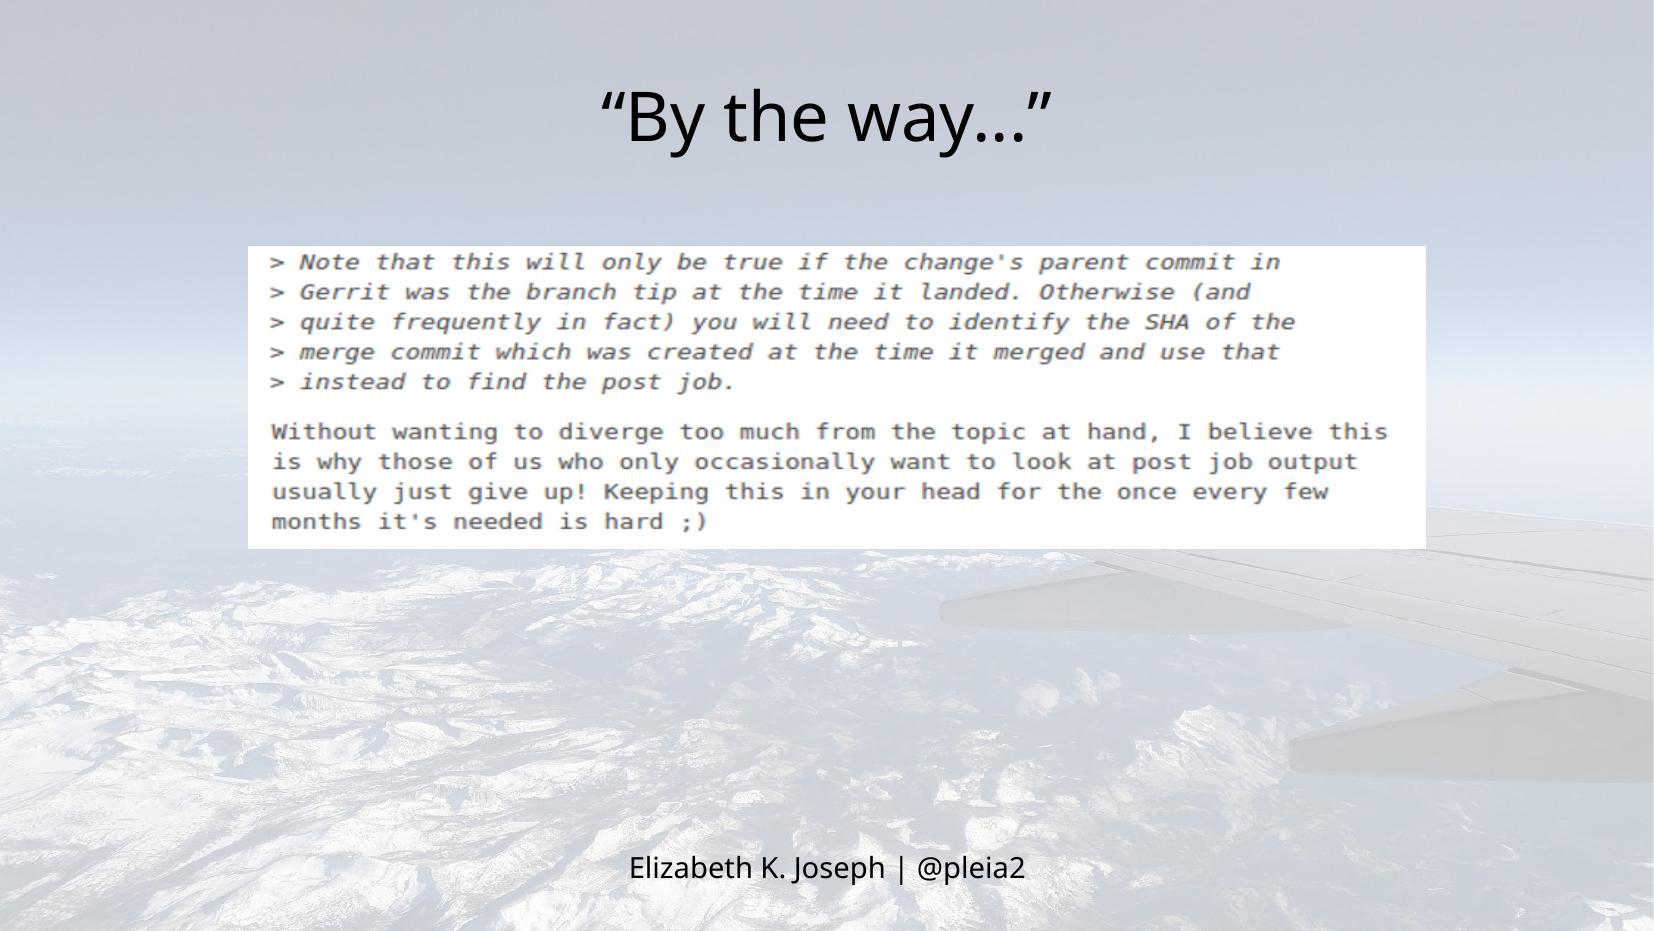

# “By the way...”
Elizabeth K. Joseph | @pleia2